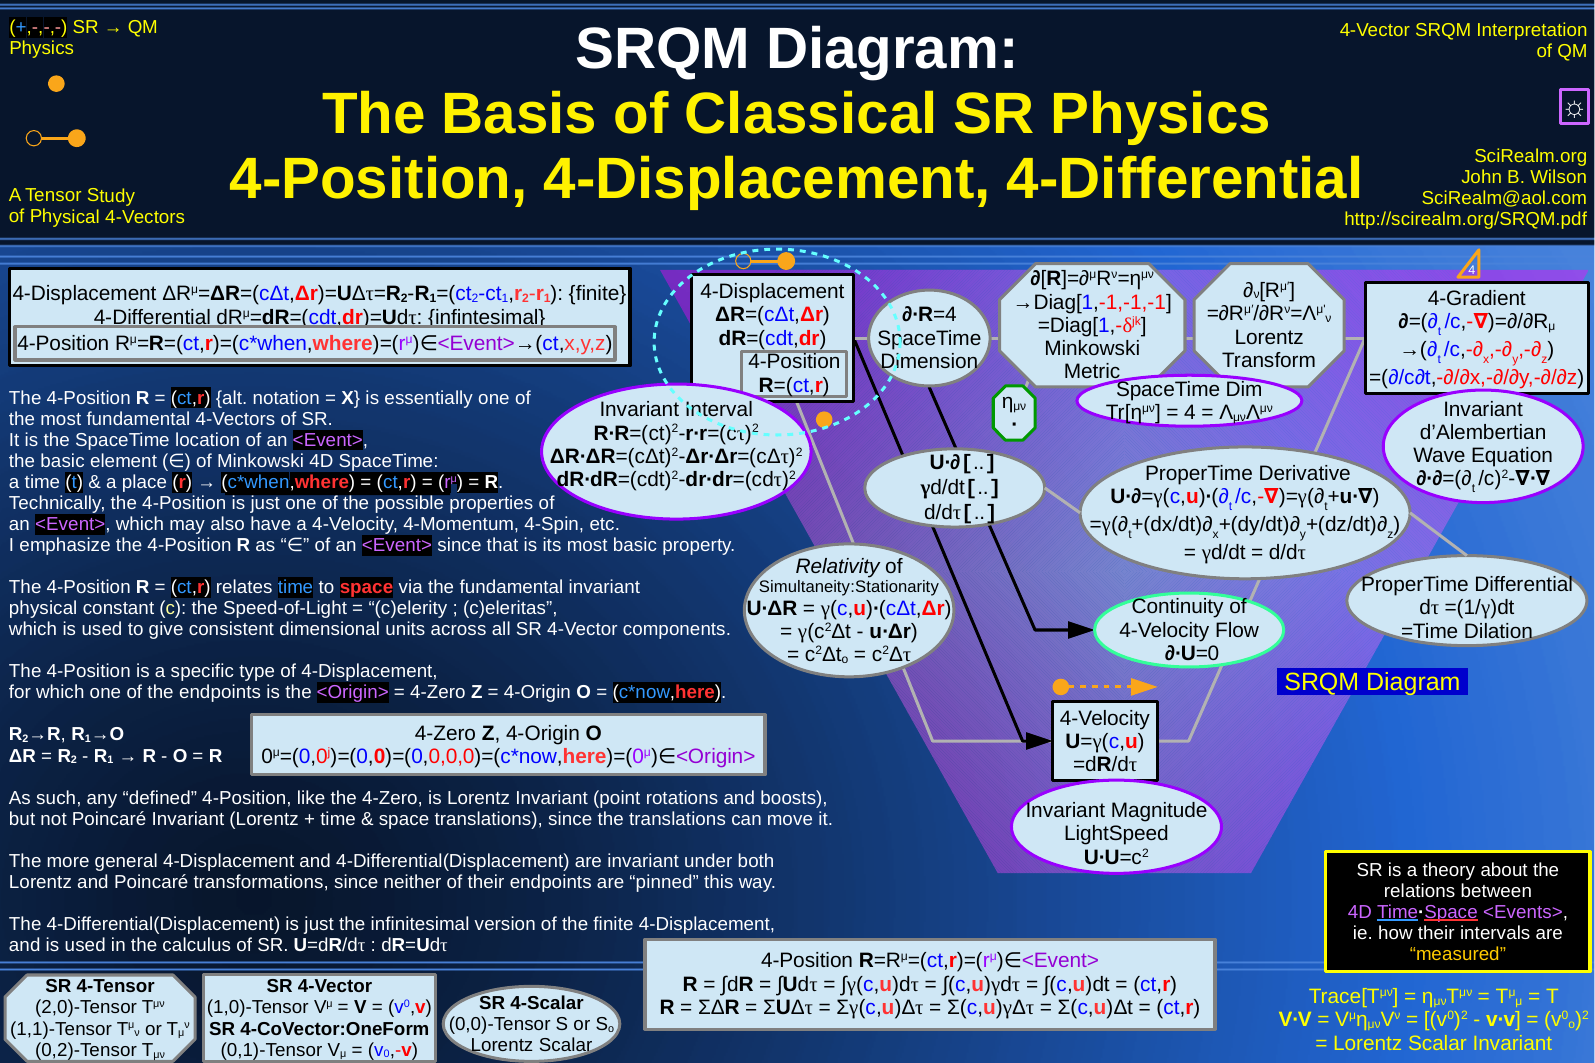

# SRQM Diagram: The Basis of Classical SR Physics 4-Position, 4-Displacement, 4-Differential
(+,-,-,-) SR → QM
Physics
A Tensor Study
of Physical 4-Vectors
4-Vector SRQM Interpretation
of QM
SciRealm.org
John B. Wilson
SciRealm@aol.com
http://scirealm.org/SRQM.pdf
☼
4
∂[R]=∂μRν=ημν
→Diag[1,-1,-1,-1]
=Diag[1,-δjk]
Minkowski
Metric
∂ν[Rμ′]
=∂Rμ′/∂Rν=Λμ'ν
Lorentz
Transform
4-Displacement
ΔR=(cΔt,Δr)
dR=(cdt,dr)
4-Gradient
∂=(∂t /c,-∇)=∂/∂Rμ
→(∂t /c,-∂x,-∂y,-∂z)
=(∂/c∂t,-∂/∂x,-∂/∂y,-∂/∂z)
∂∙R=4
SpaceTime
Dimension
4-Position
R=(ct,r)
SpaceTime Dim
Tr[ημν] = 4 = ΛμνΛμν
Invariant Interval
R∙R=(ct)2-r∙r=(cτ)2
ΔR∙ΔR=(cΔt)2-Δr∙Δr=(cΔτ)2
dR∙dR=(cdt)2-dr∙dr=(cdτ)2
 ημν
∙
Invariant
d’Alembertian
Wave Equation
∂∙∂=(∂t /c)2-∇∙∇
 ProperTime Derivative
U∙∂=γ(c,u)∙(∂t /c,-∇)=γ(∂t+u∙∇)
=γ(∂t+(dx/dt)∂x+(dy/dt)∂y+(dz/dt)∂z)
= γd/dt = d/dτ
 U∙∂[..]
 γd/dt[..]
 d/dτ[..]
Relativity of
Simultaneity:Stationarity
U∙ΔR = γ(c,u)∙(cΔt,Δr)
= γ(c2Δt - u∙Δr)
= c2Δto = c2Δτ
ProperTime Differential
dτ =(1/γ)dt
=Time Dilation
Continuity of
4-Velocity Flow
 ∂∙U=0
4-Velocity
U=γ(c,u)
=dR/dτ
Invariant Magnitude
LightSpeed
U∙U=c2
4-Displacement ΔRμ=ΔR=(cΔt,Δr)=UΔτ=R2-R1=(ct2-ct1,r2-r1): {finite}
4-Differential dRμ=dR=(cdt,dr)=Udτ: {infintesimal}
4-Position Rμ=R=(ct,r)=(c*when,where)=(rμ)∈<Event>→(ct,x,y,z)
The 4-Position R = (ct,r) {alt. notation = X} is essentially one of
the most fundamental 4-Vectors of SR.
It is the SpaceTime location of an <Event>,
the basic element (∈) of Minkowski 4D SpaceTime:
a time (t) & a place (r) → (c*when,where) = (ct,r) = (rμ) = R.
Technically, the 4-Position is just one of the possible properties of
an <Event>, which may also have a 4-Velocity, 4-Momentum, 4-Spin, etc.
I emphasize the 4-Position R as “∈” of an <Event> since that is its most basic property.
The 4-Position R = (ct,r) relates time to space via the fundamental invariant
physical constant (c): the Speed-of-Light = “(c)elerity ; (c)eleritas”,
which is used to give consistent dimensional units across all SR 4-Vector components.
The 4-Position is a specific type of 4-Displacement,
for which one of the endpoints is the <Origin> = 4-Zero Z = 4-Origin O = (c*now,here).
R2→R, R1→O
ΔR = R2 - R1 → R - O = R
As such, any “defined” 4-Position, like the 4-Zero, is Lorentz Invariant (point rotations and boosts),
but not Poincaré Invariant (Lorentz + time & space translations), since the translations can move it.
The more general 4-Displacement and 4-Differential(Displacement) are invariant under both
Lorentz and Poincaré transformations, since neither of their endpoints are “pinned” this way.
The 4-Differential(Displacement) is just the infinitesimal version of the finite 4-Displacement,
and is used in the calculus of SR. U=dR/dτ : dR=Udτ
 SRQM Diagram
4-Zero Z, 4-Origin O
0μ=(0,0j)=(0,0)=(0,0,0,0)=(c*now,here)=(0μ)∈<Origin>
SR is a theory about the relations between
4D Time·Space <Events>,
ie. how their intervals are “measured”
4-Position R=Rμ=(ct,r)=(rμ)∈<Event>
R = ∫dR = ∫Udτ = ∫γ(c,u)dτ = ∫(c,u)γdτ = ∫(c,u)dt = (ct,r)
R = ΣΔR = ΣUΔτ = Σγ(c,u)Δτ = Σ(c,u)γΔτ = Σ(c,u)Δt = (ct,r)
SR 4-Tensor
(2,0)-Tensor Tμν
(1,1)-Tensor Tμν or Tμν
(0,2)-Tensor Tμν
SR 4-Vector
(1,0)-Tensor Vμ = V = (v0,v)
SR 4-CoVector:OneForm
(0,1)-Tensor Vμ = (v0,-v)
Trace[Tμν] = ημνTμν = Tμμ = T
V∙V = VμημνVν = [(v0)2 - v∙v] = (v0o)2
= Lorentz Scalar Invariant
SR 4-Scalar
(0,0)-Tensor S or So
Lorentz Scalar